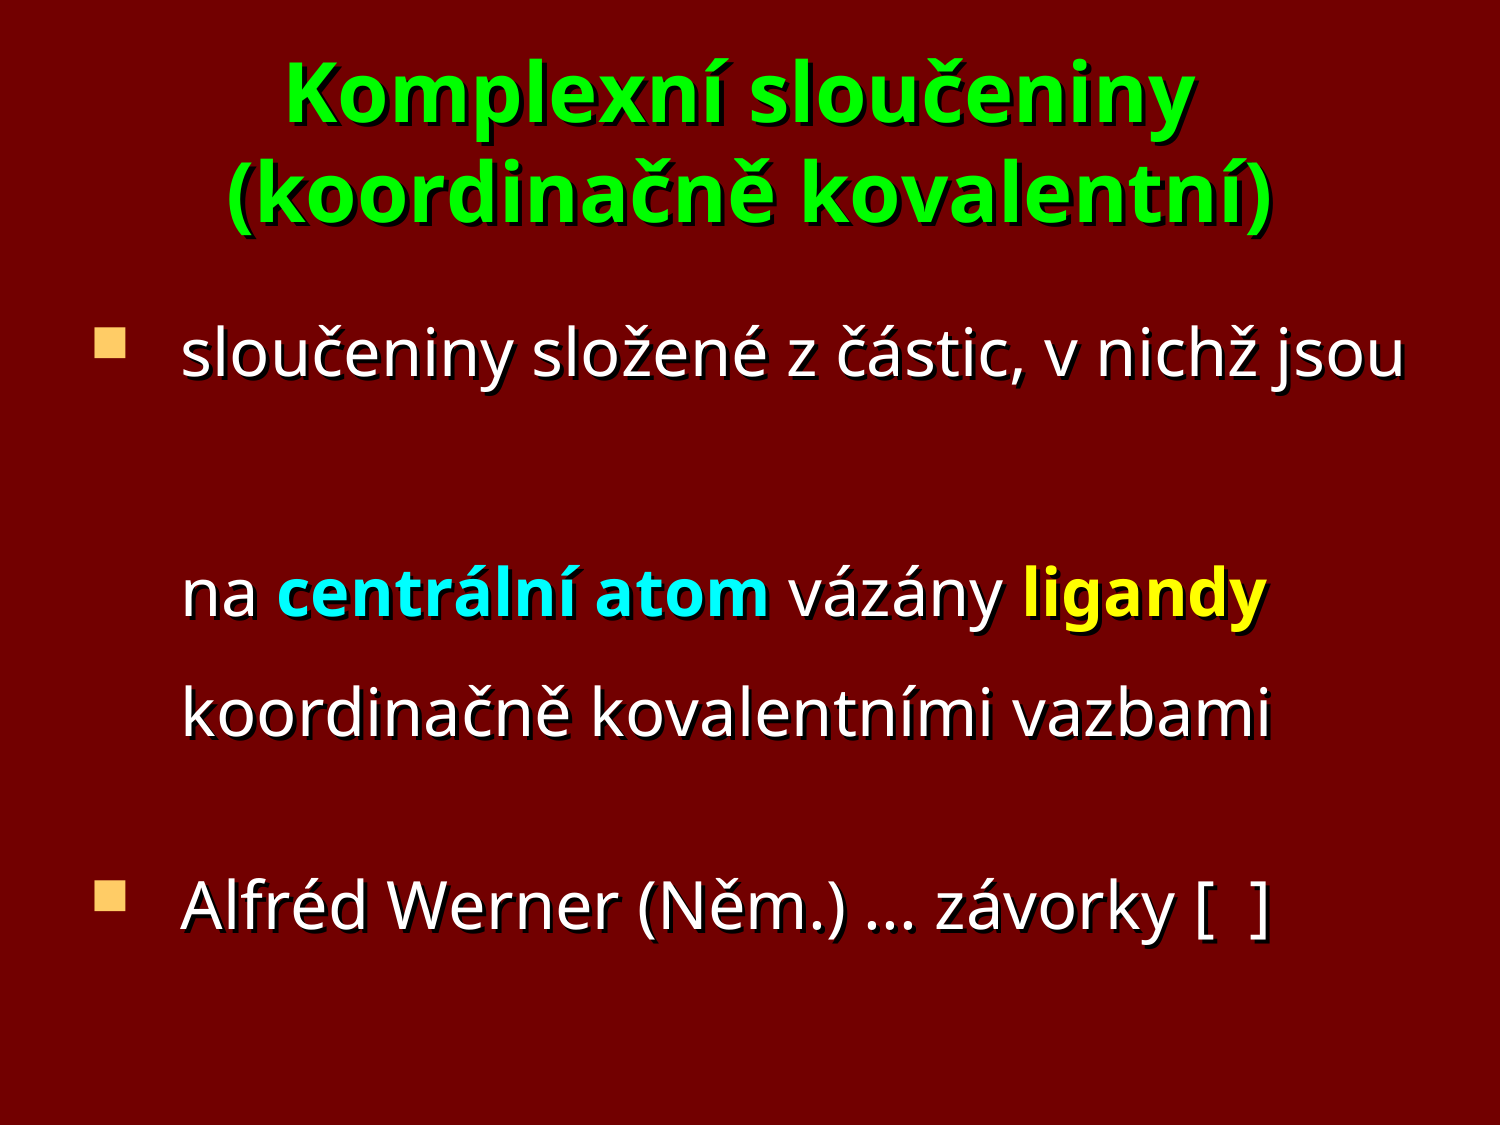

# Komplexní sloučeniny (koordinačně kovalentní)
 sloučeniny složené z částic, v nichž jsou
 na centrální atom vázány ligandy
 koordinačně kovalentními vazbami
 Alfréd Werner (Něm.) ... závorky [ ]